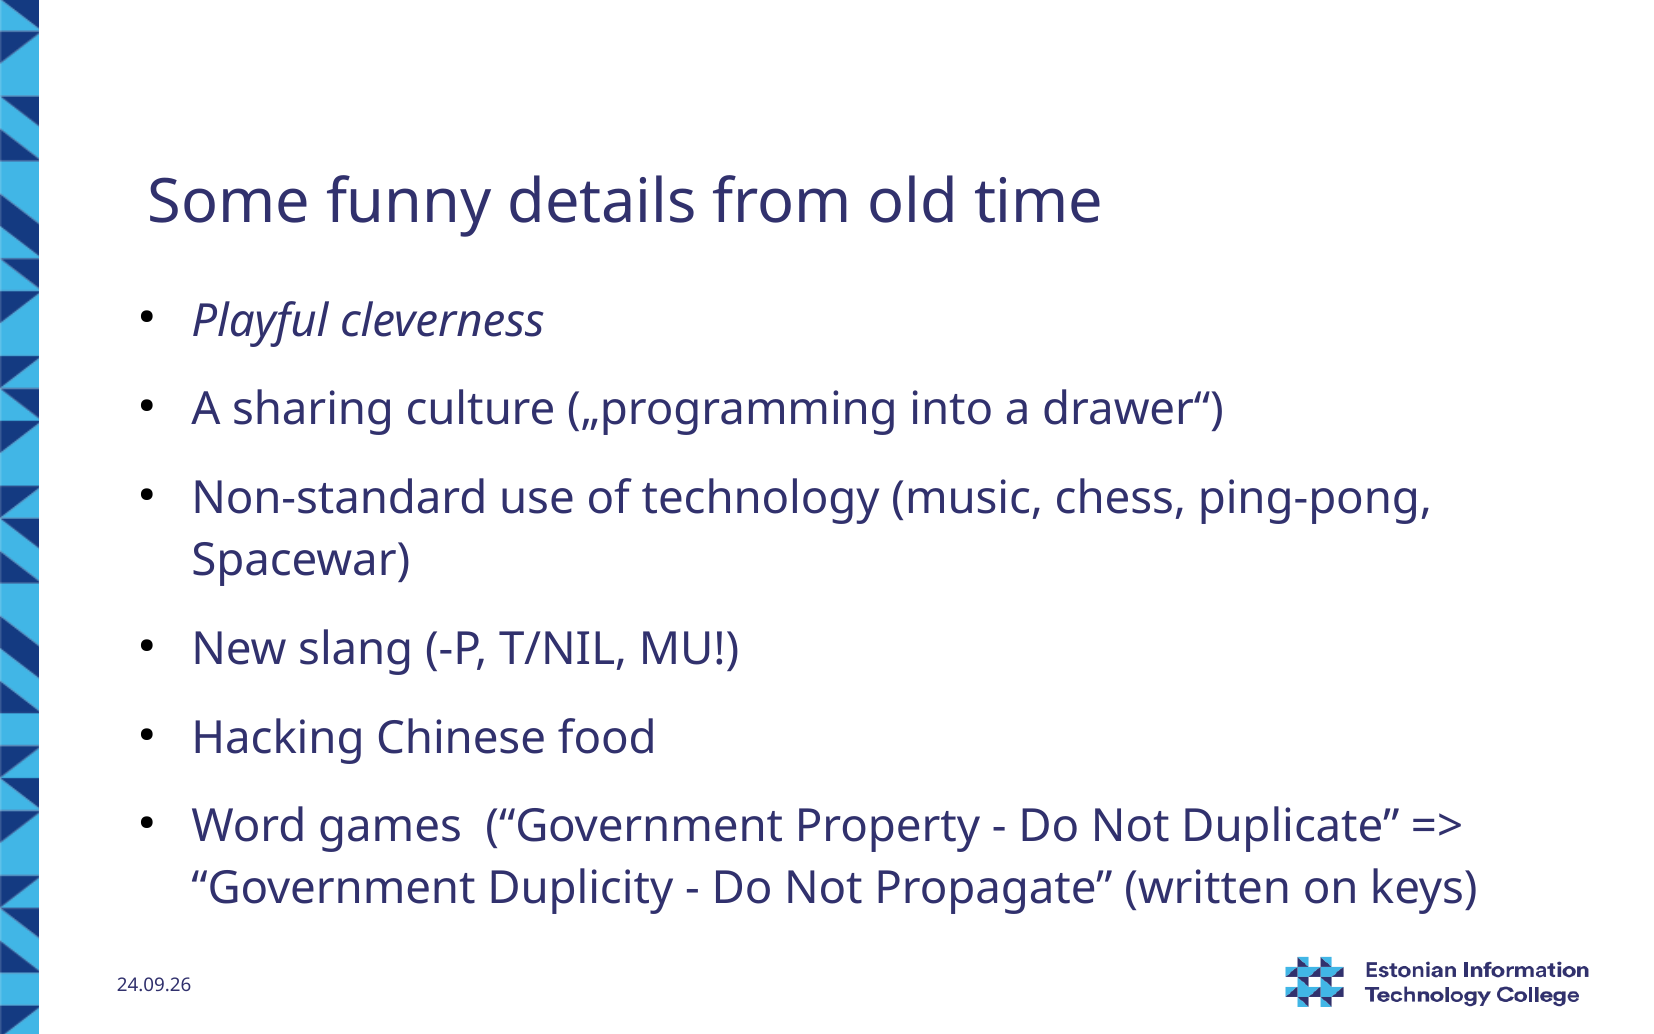

# Some funny details from old time
Playful cleverness
A sharing culture („programming into a drawer“)
Non-standard use of technology (music, chess, ping-pong, Spacewar)
New slang (-P, T/NIL, MU!)
Hacking Chinese food
Word games (“Government Property - Do Not Duplicate” => “Government Duplicity - Do Not Propagate” (written on keys)